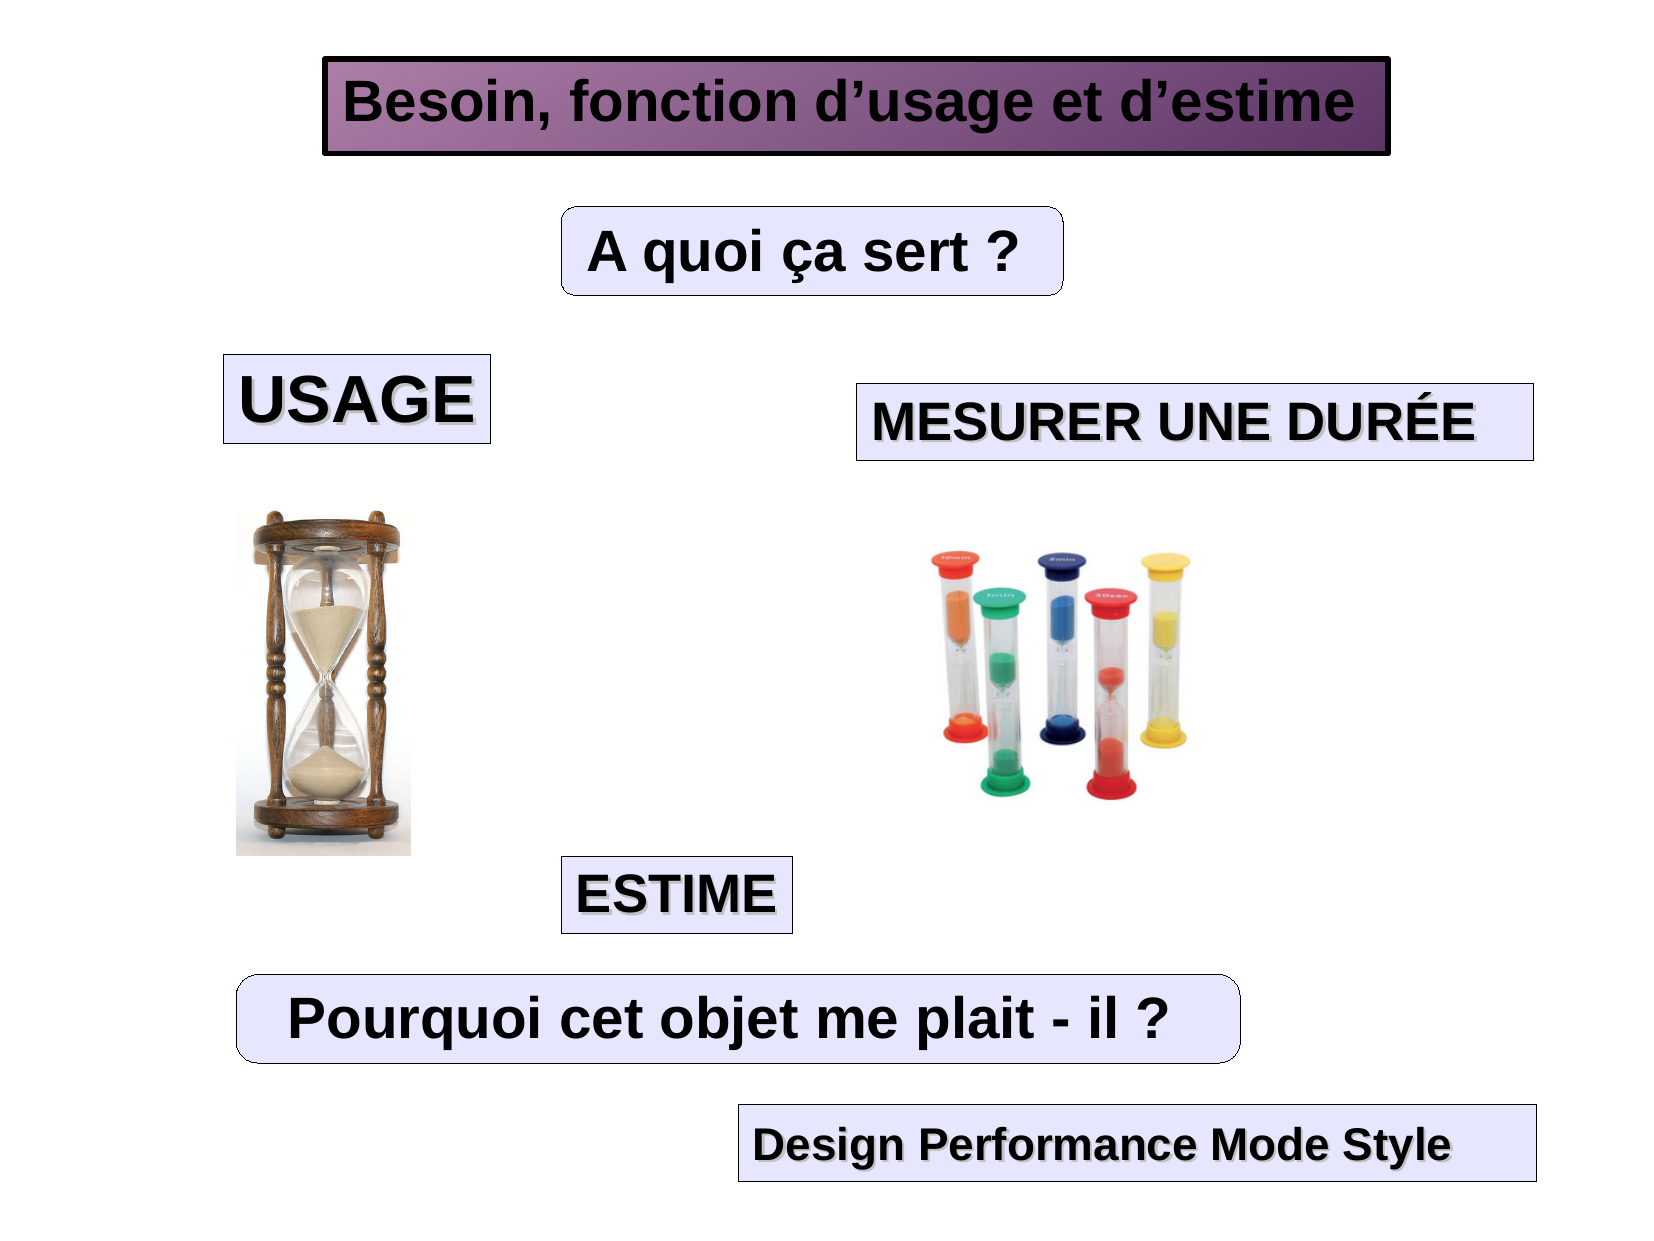

Besoin, fonction d’usage et d’estime
A quoi ça sert ?
USAGE
MESURER UNE DURÉE
ESTIME
Pourquoi cet objet me plait - il ?
Design Performance Mode Style